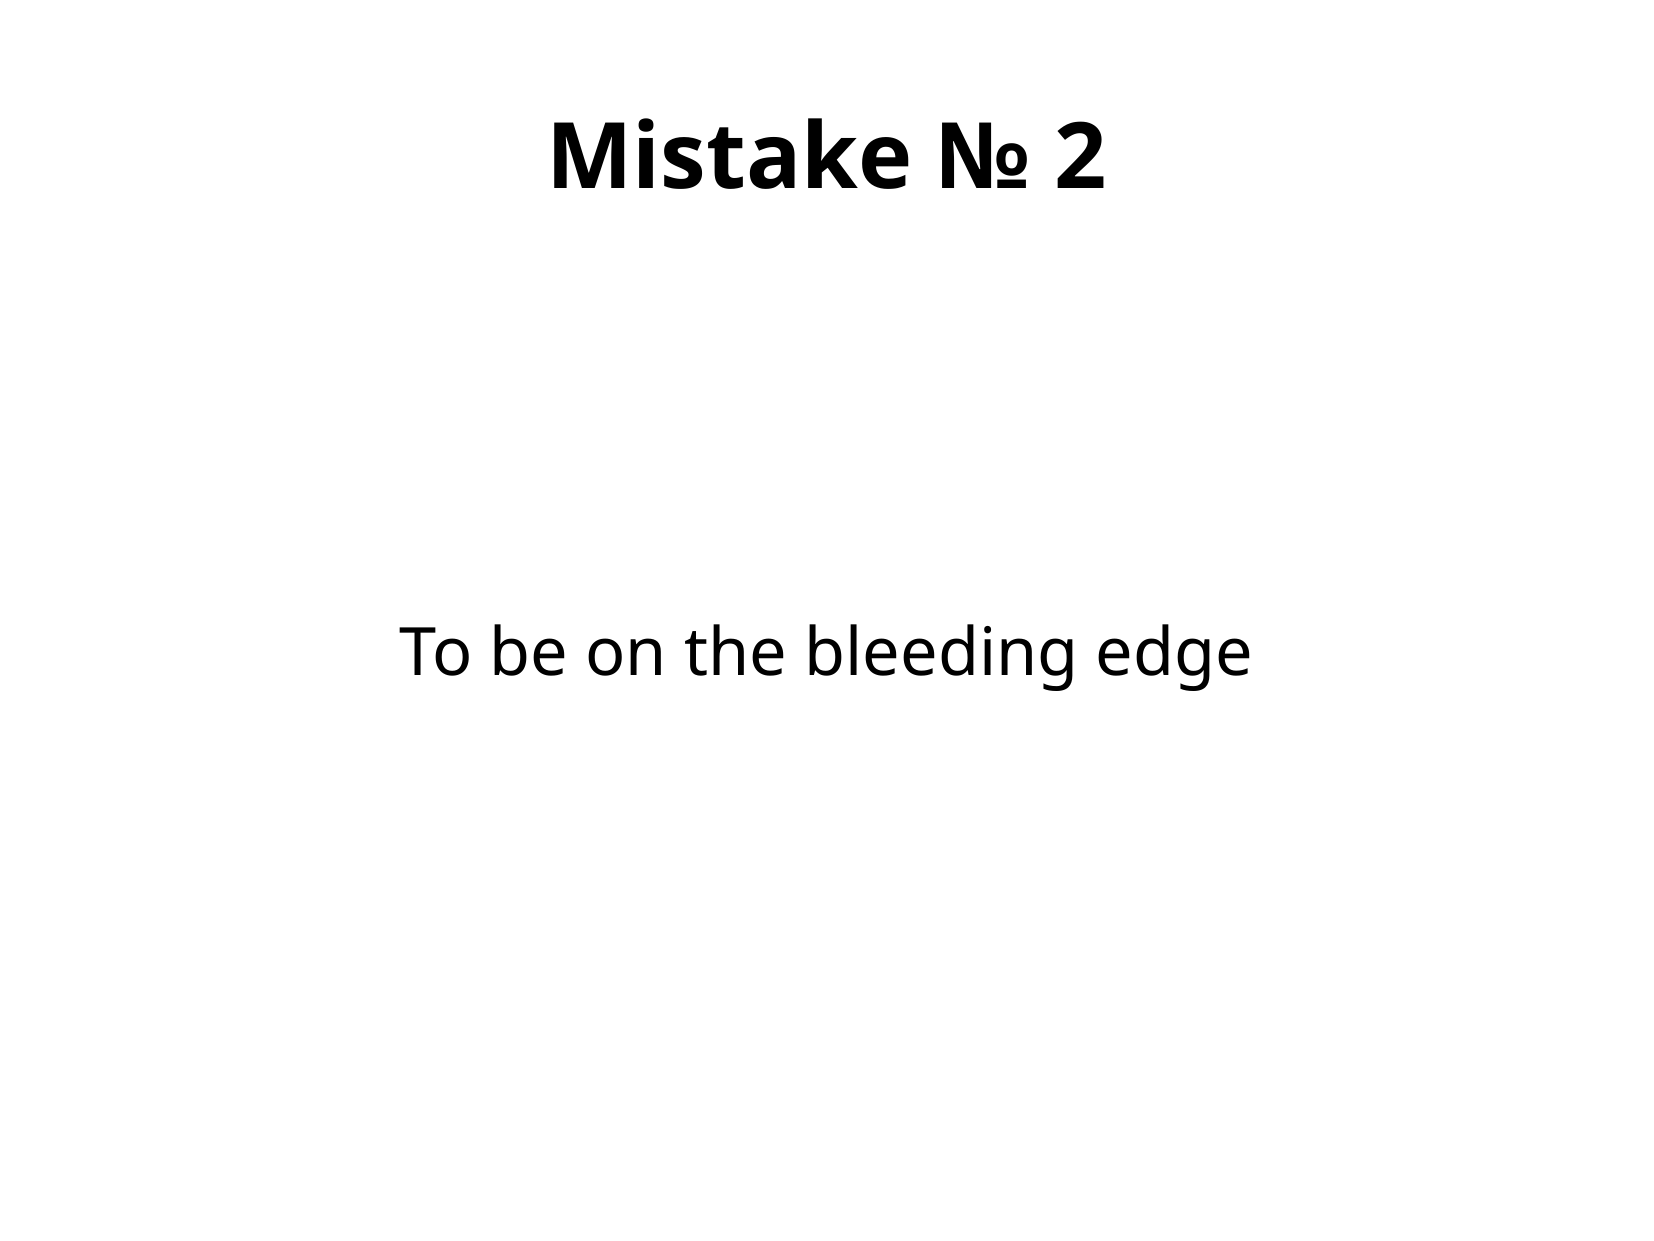

# Mistake № 2
To be on the bleeding edge